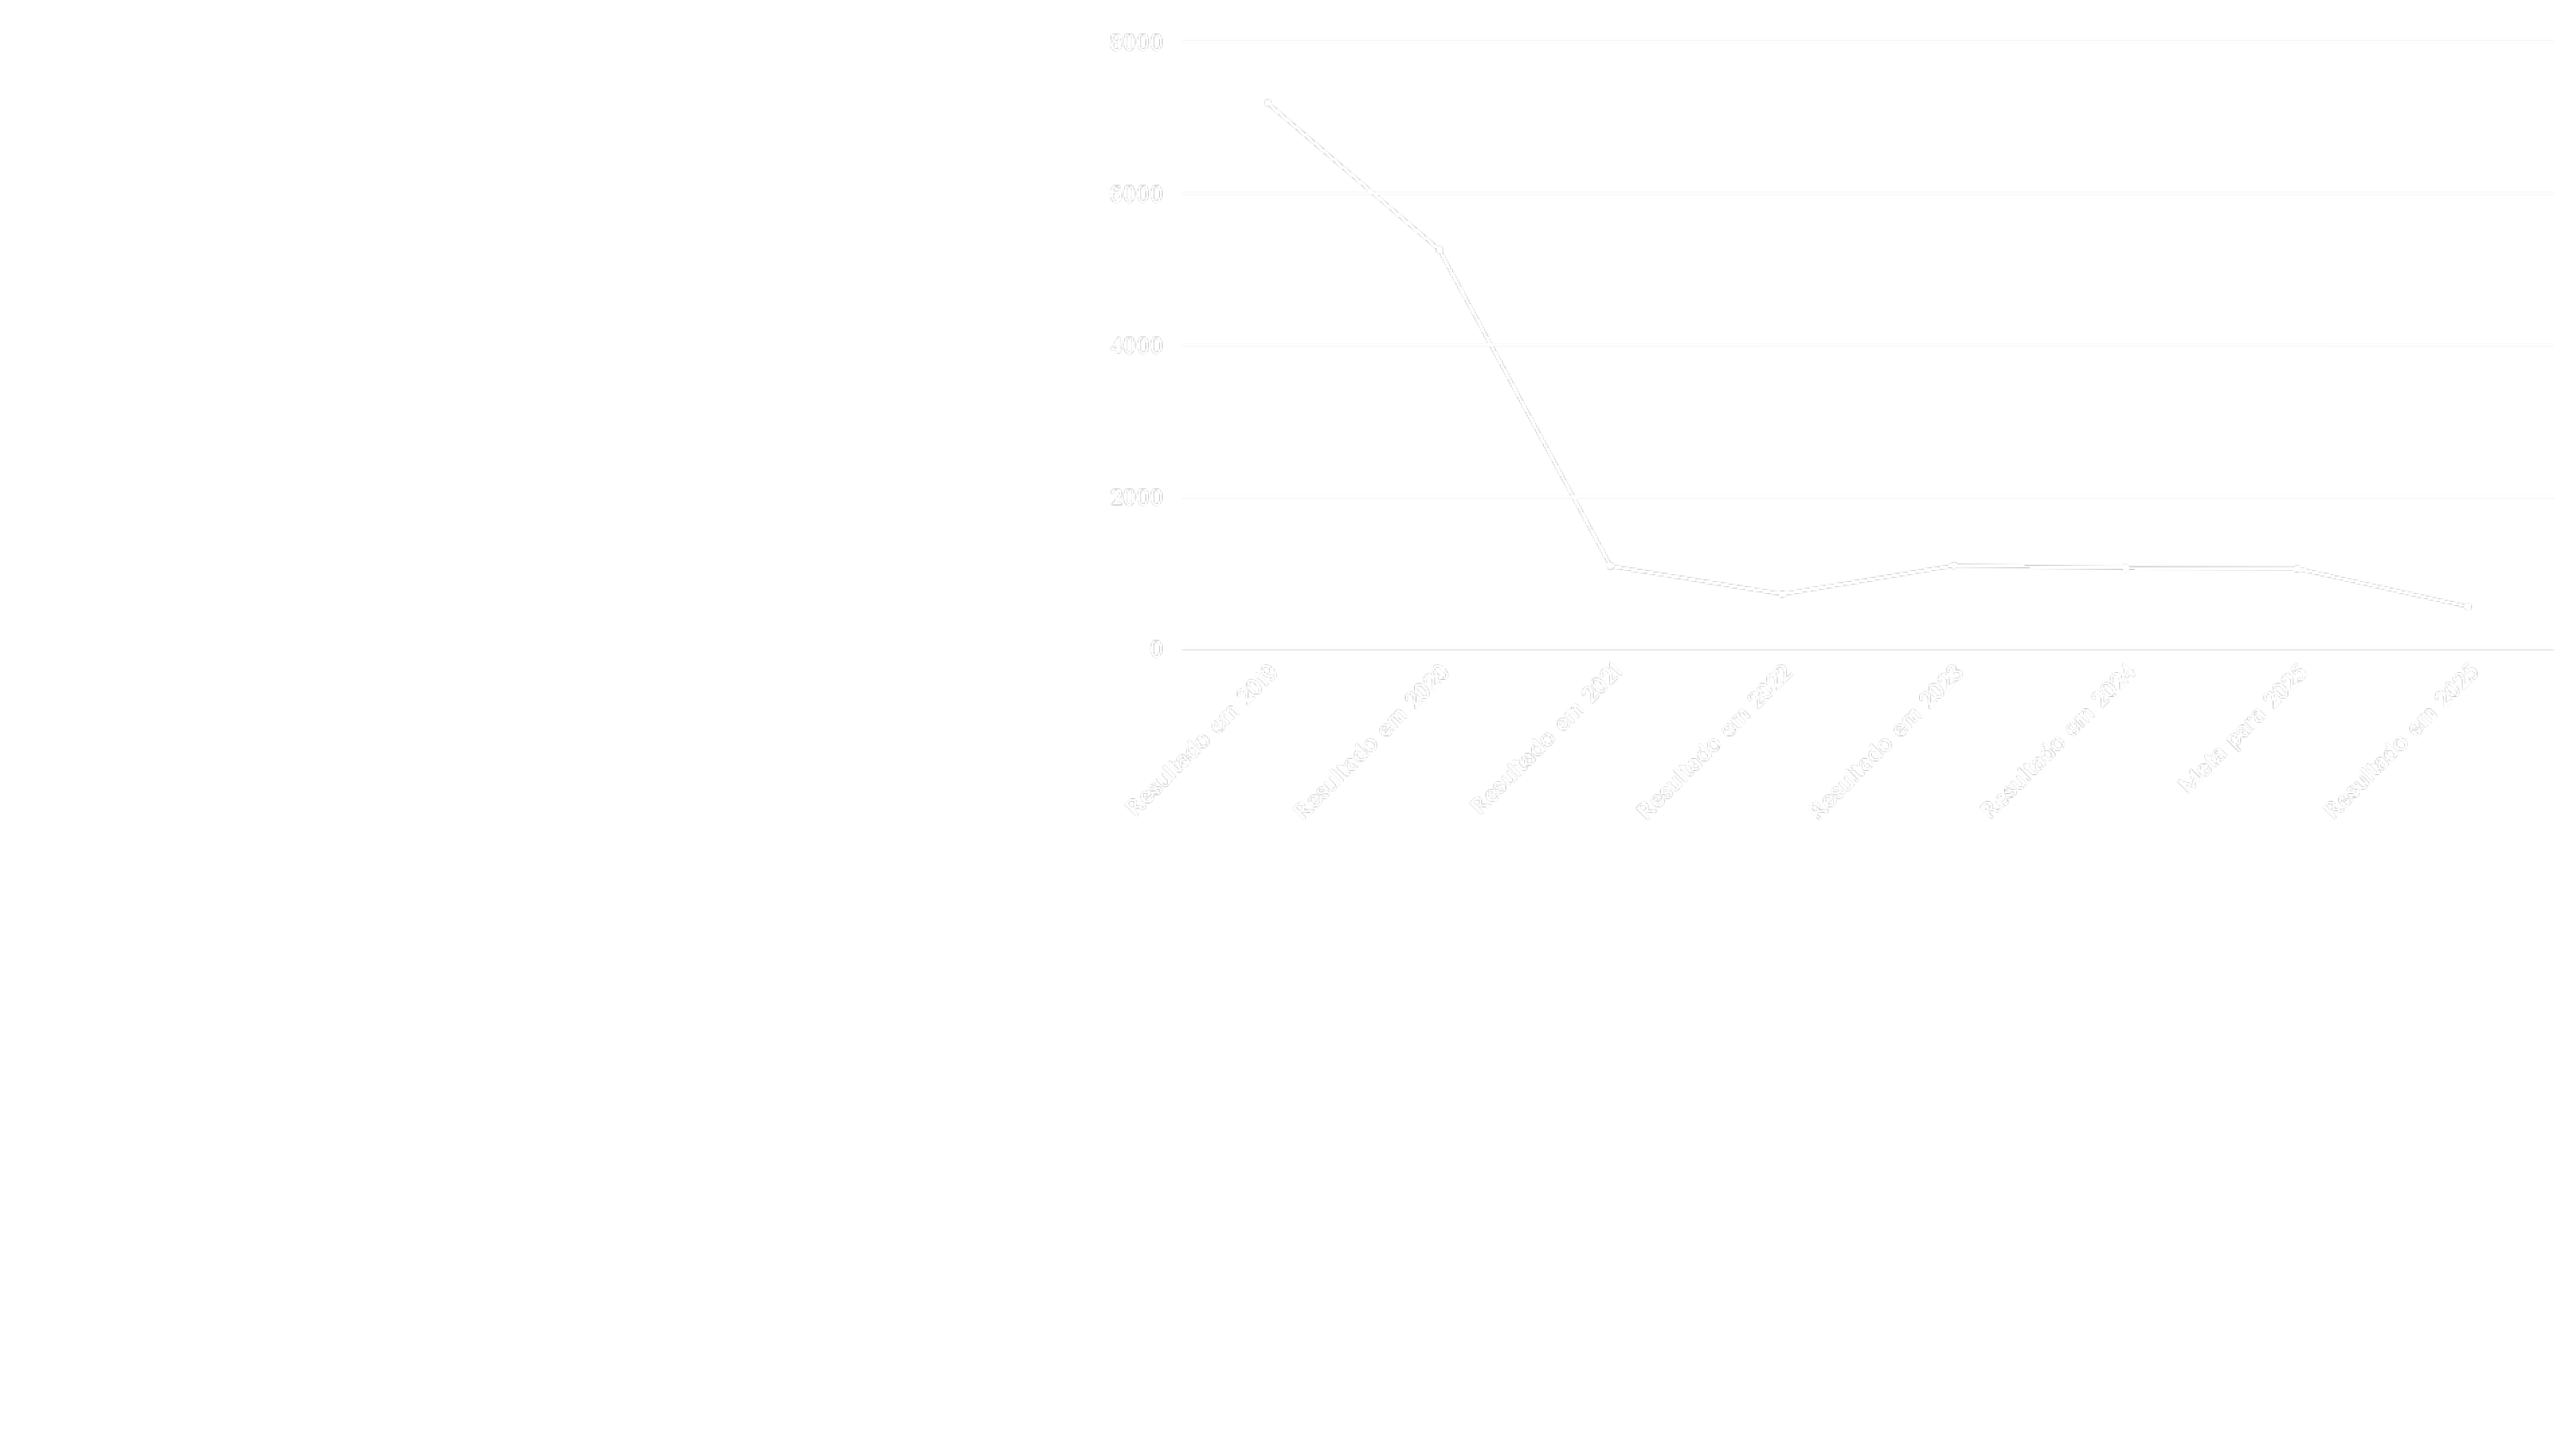

Indicador - Consumo de Diesel por Veículo – CRD
Unidade de medida: : l (Litros) / Número de veículos.
Definição da Meta Reduzir em 1% o consumo de combustível, comparado ao ano anterior.
Resultado em 2019 - 7.189,42
Resultado em 2020 - 5.258,14
Resultado em 2021 - 1.092,67
Resultado em 2022 - 724,75
Resultado em 2023 - 1.100,28
Resultado em 2024 - 1.070,27
Meta para 2025 - 1.059,57
Resultado em 2025 - 557,50